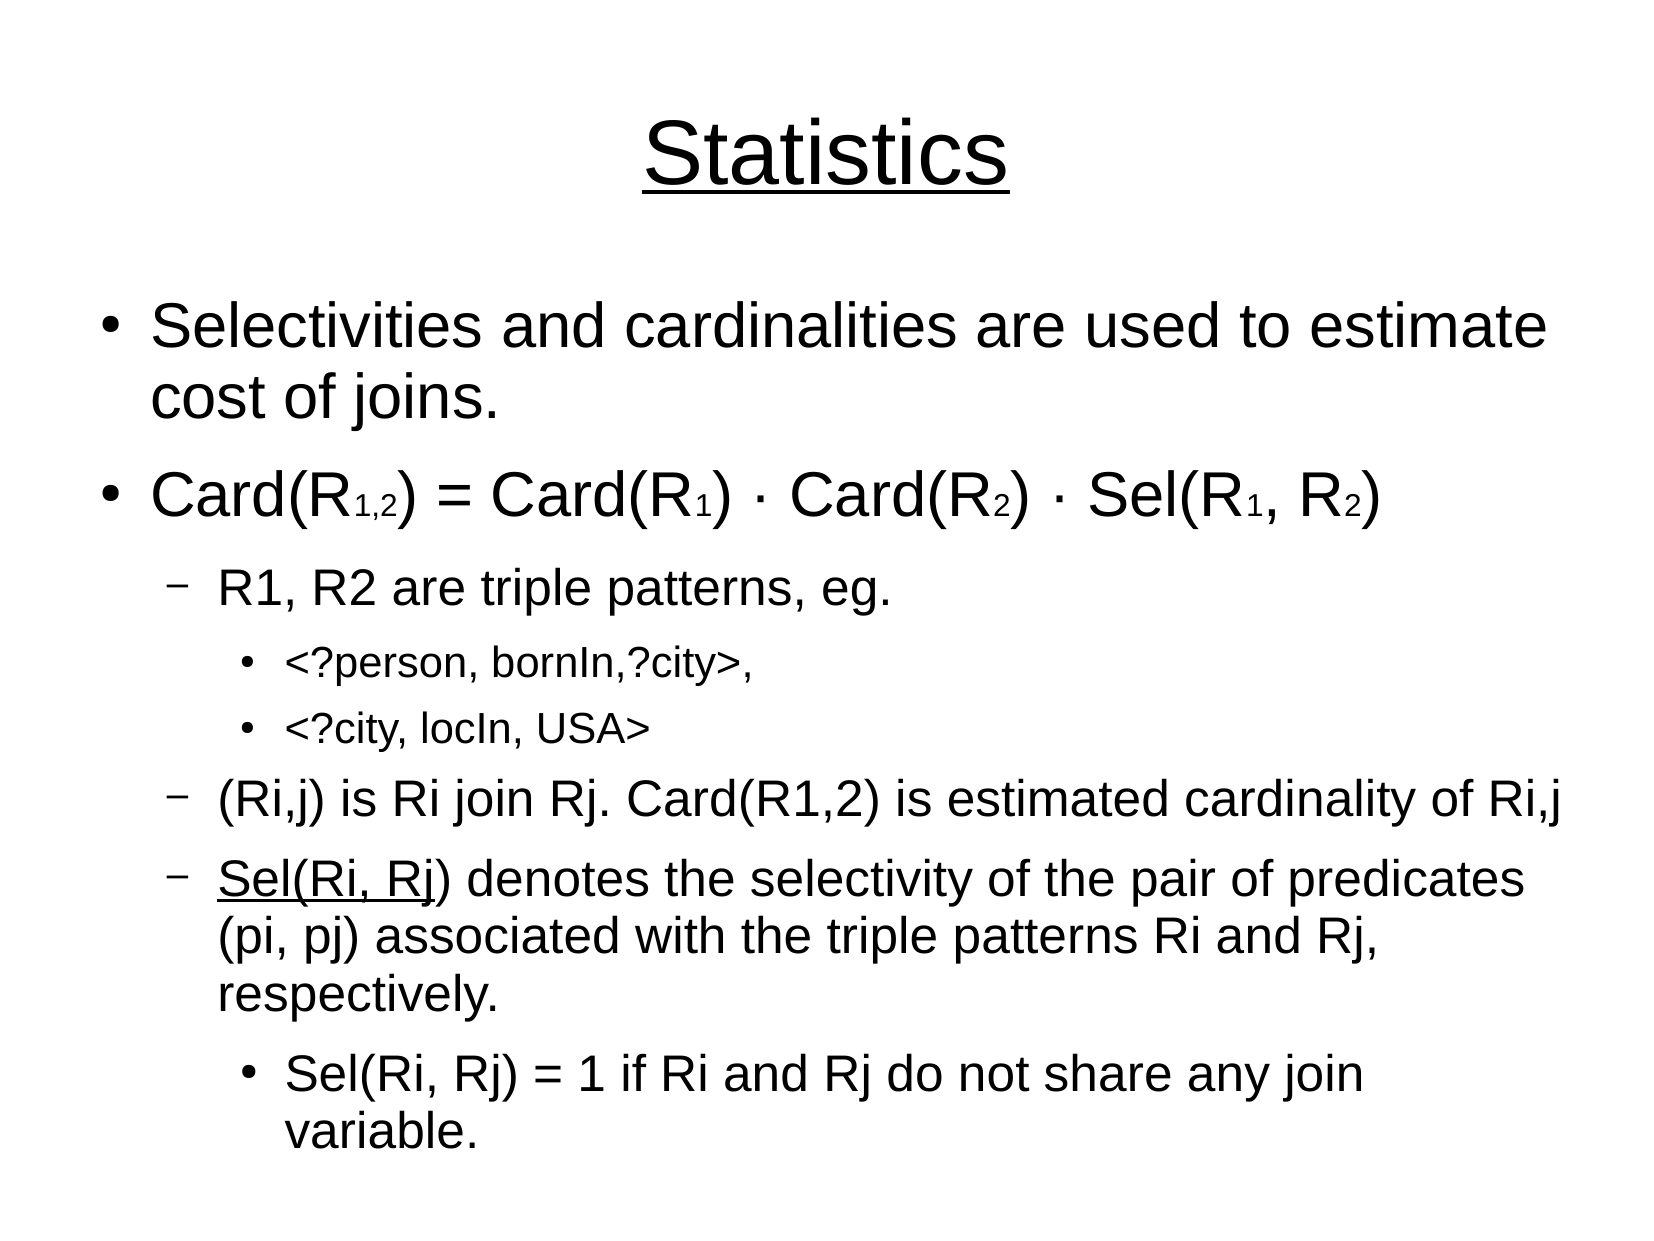

# Statistics
Selectivities and cardinalities are used to estimate cost of joins.
Card(R1,2) = Card(R1) · Card(R2) · Sel(R1, R2)
R1, R2 are triple patterns, eg.
<?person, bornIn,?city>,
<?city, locIn, USA>
(Ri,j) is Ri join Rj. Card(R1,2) is estimated cardinality of Ri,j
Sel(Ri, Rj) denotes the selectivity of the pair of predicates (pi, pj) associated with the triple patterns Ri and Rj, respectively.
Sel(Ri, Rj) = 1 if Ri and Rj do not share any join variable.